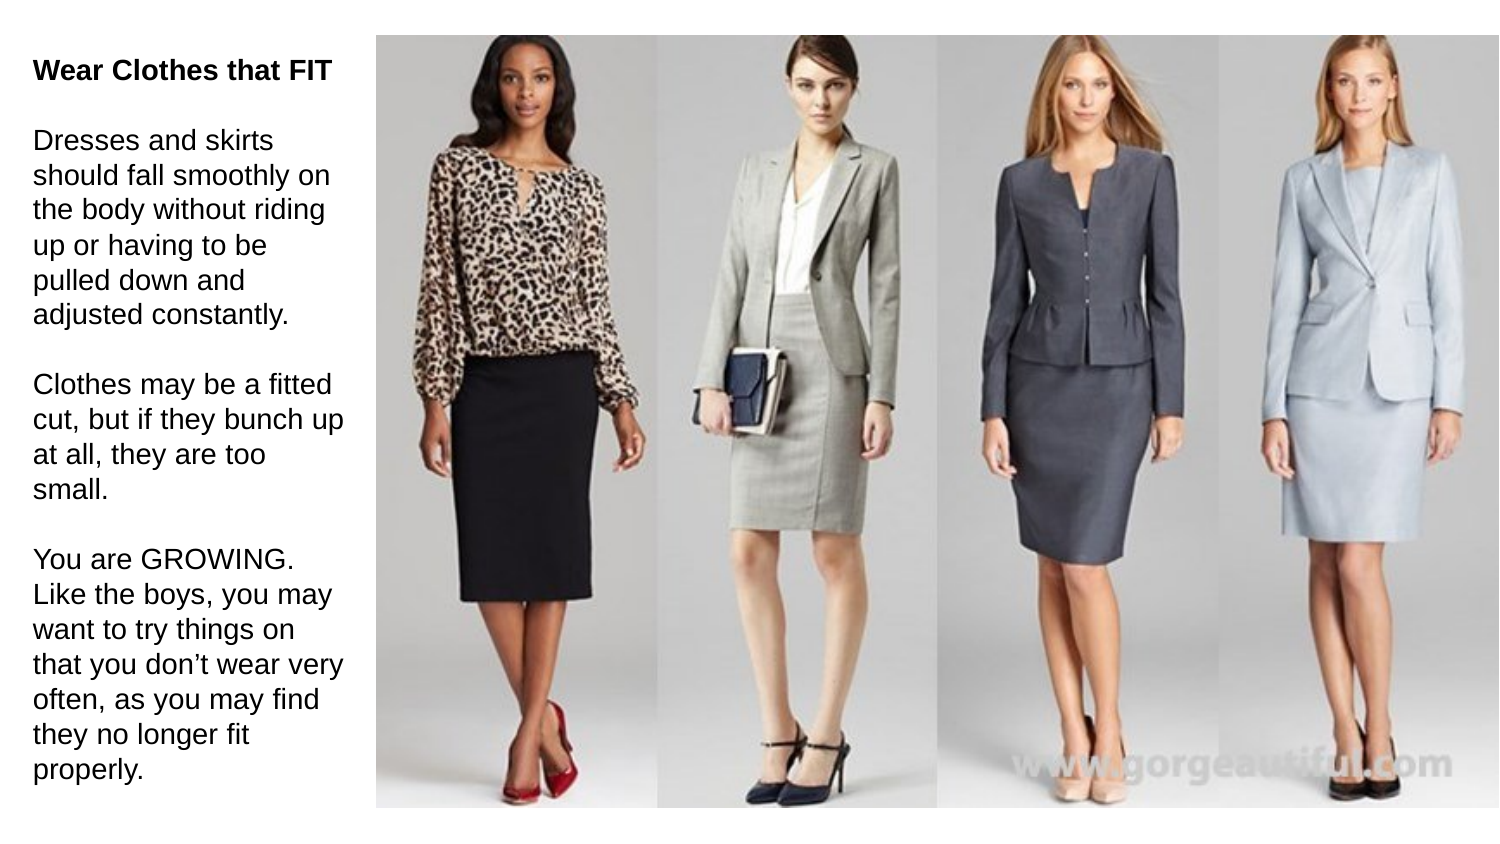

Wear Clothes that FIT
Dresses and skirts should fall smoothly on the body without riding up or having to be pulled down and adjusted constantly.
Clothes may be a fitted cut, but if they bunch up at all, they are too small.
You are GROWING. Like the boys, you may want to try things on that you don’t wear very often, as you may find they no longer fit properly.